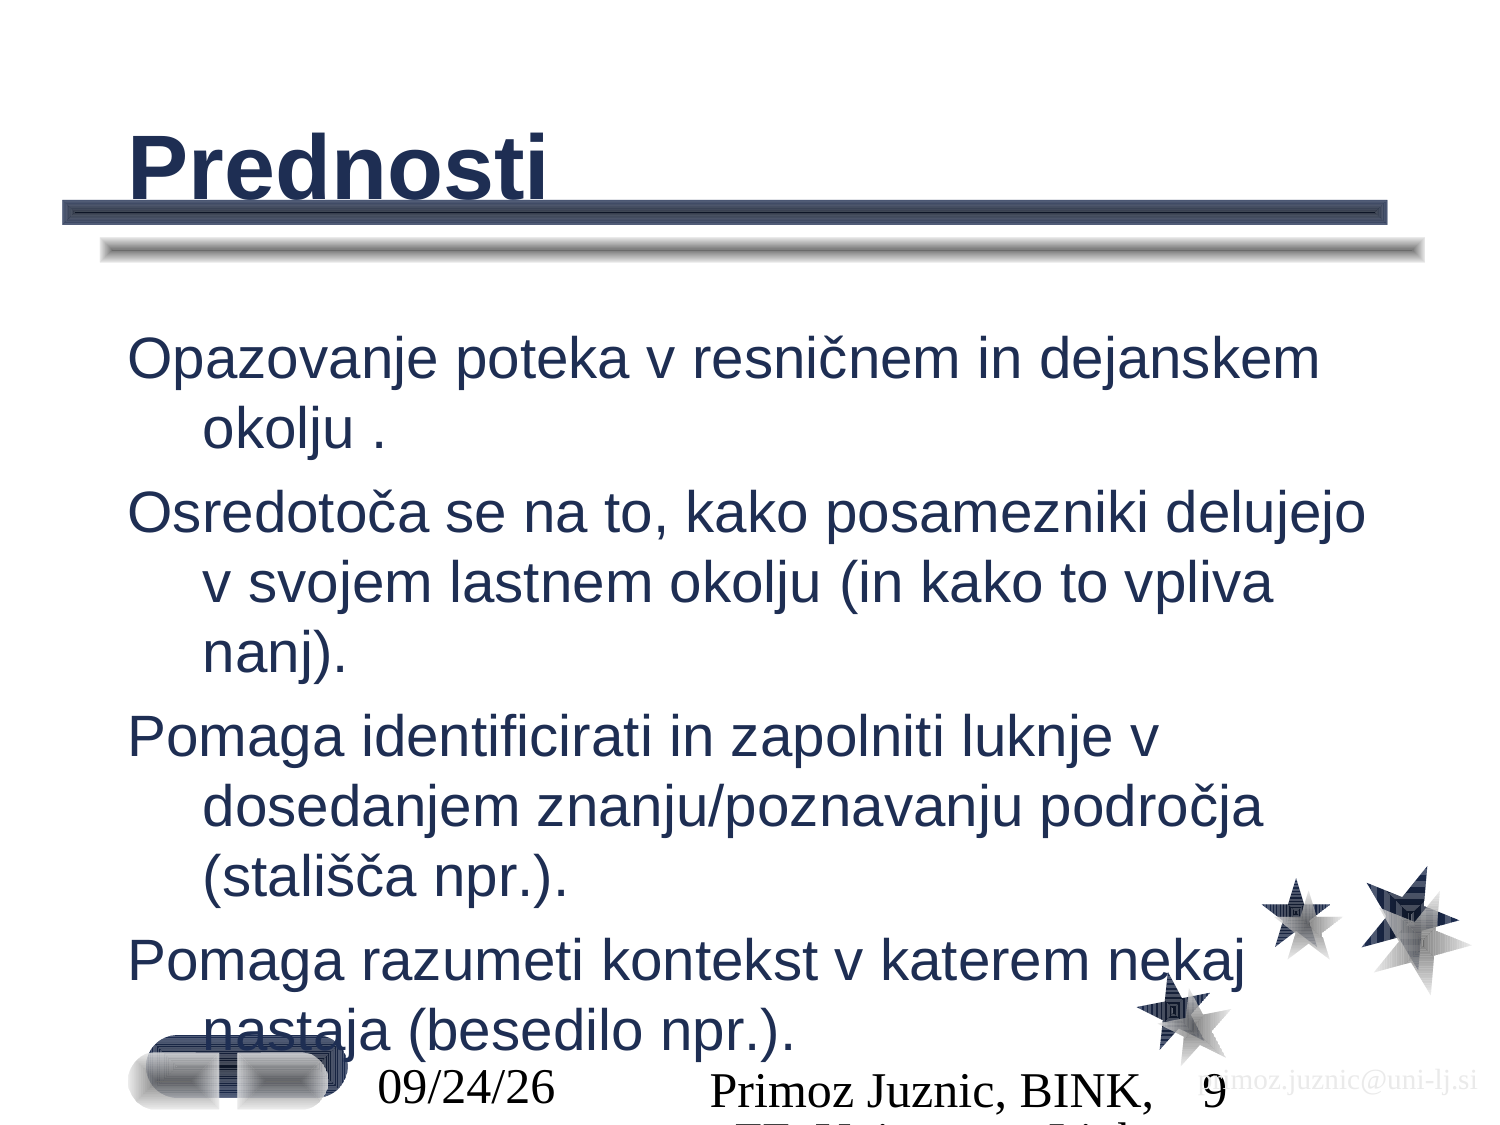

# Prednosti
Opazovanje poteka v resničnem in dejanskem okolju .
Osredotoča se na to, kako posamezniki delujejo v svojem lastnem okolju (in kako to vpliva nanj).
Pomaga identificirati in zapolniti luknje v dosedanjem znanju/poznavanju področja (stališča npr.).
Pomaga razumeti kontekst v katerem nekaj nastaja (besedilo npr.).
Primoz Juznic, BINK, FF, Univerza v Ljubljani
9